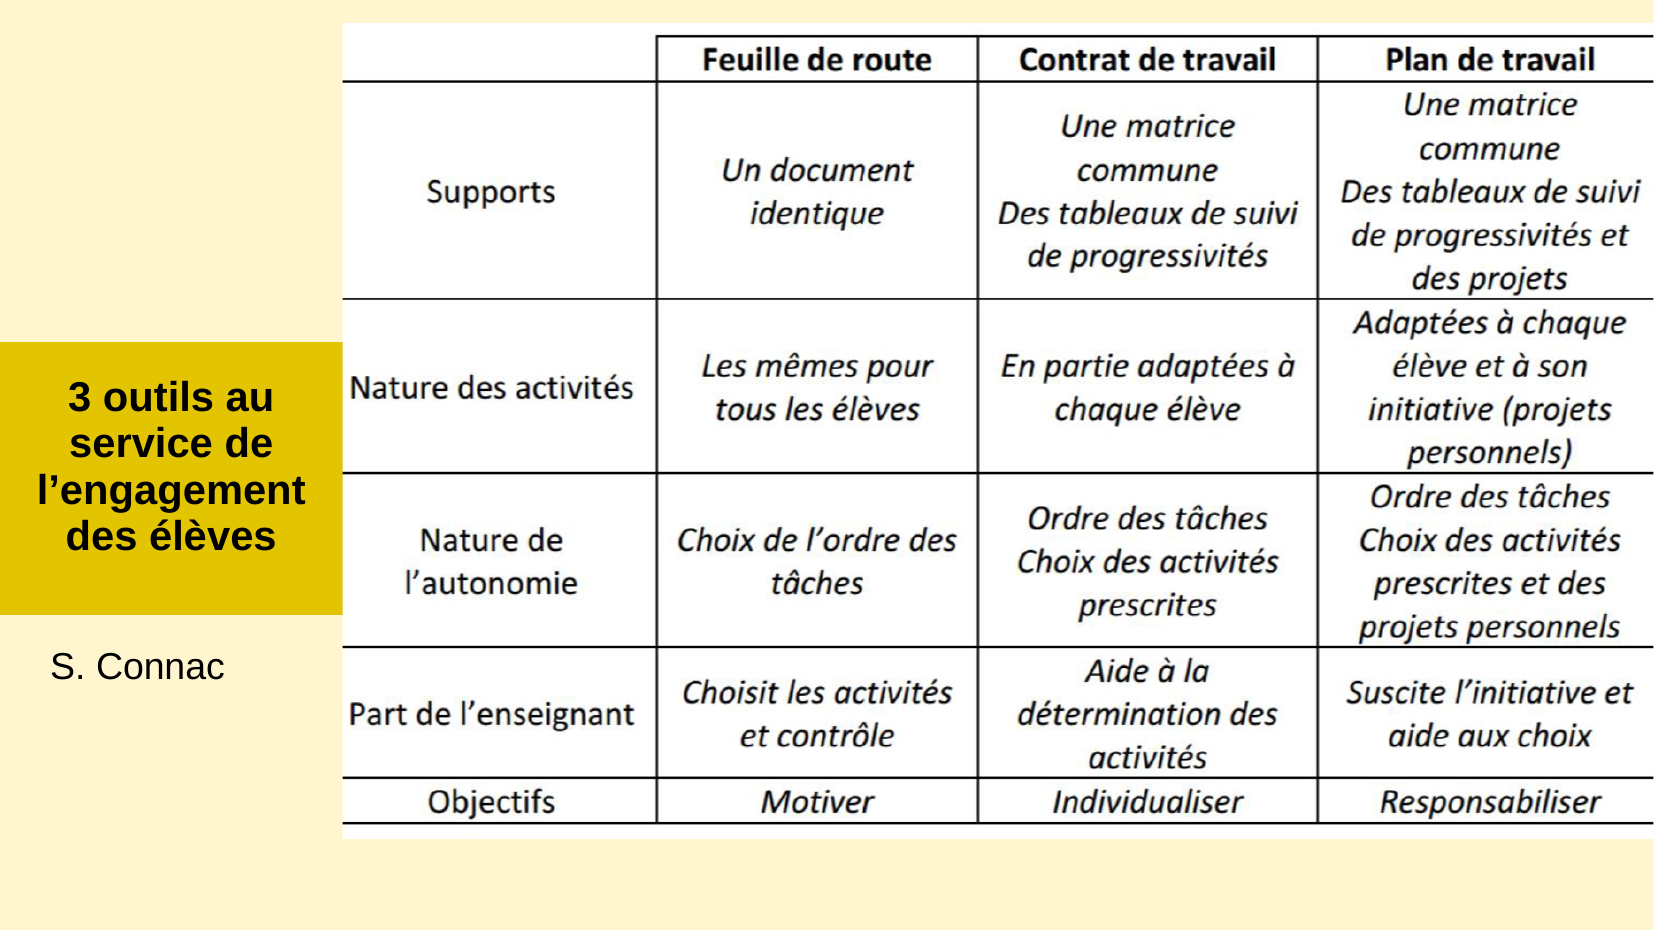

3 outils au service de l’engagement des élèves
S. Connac